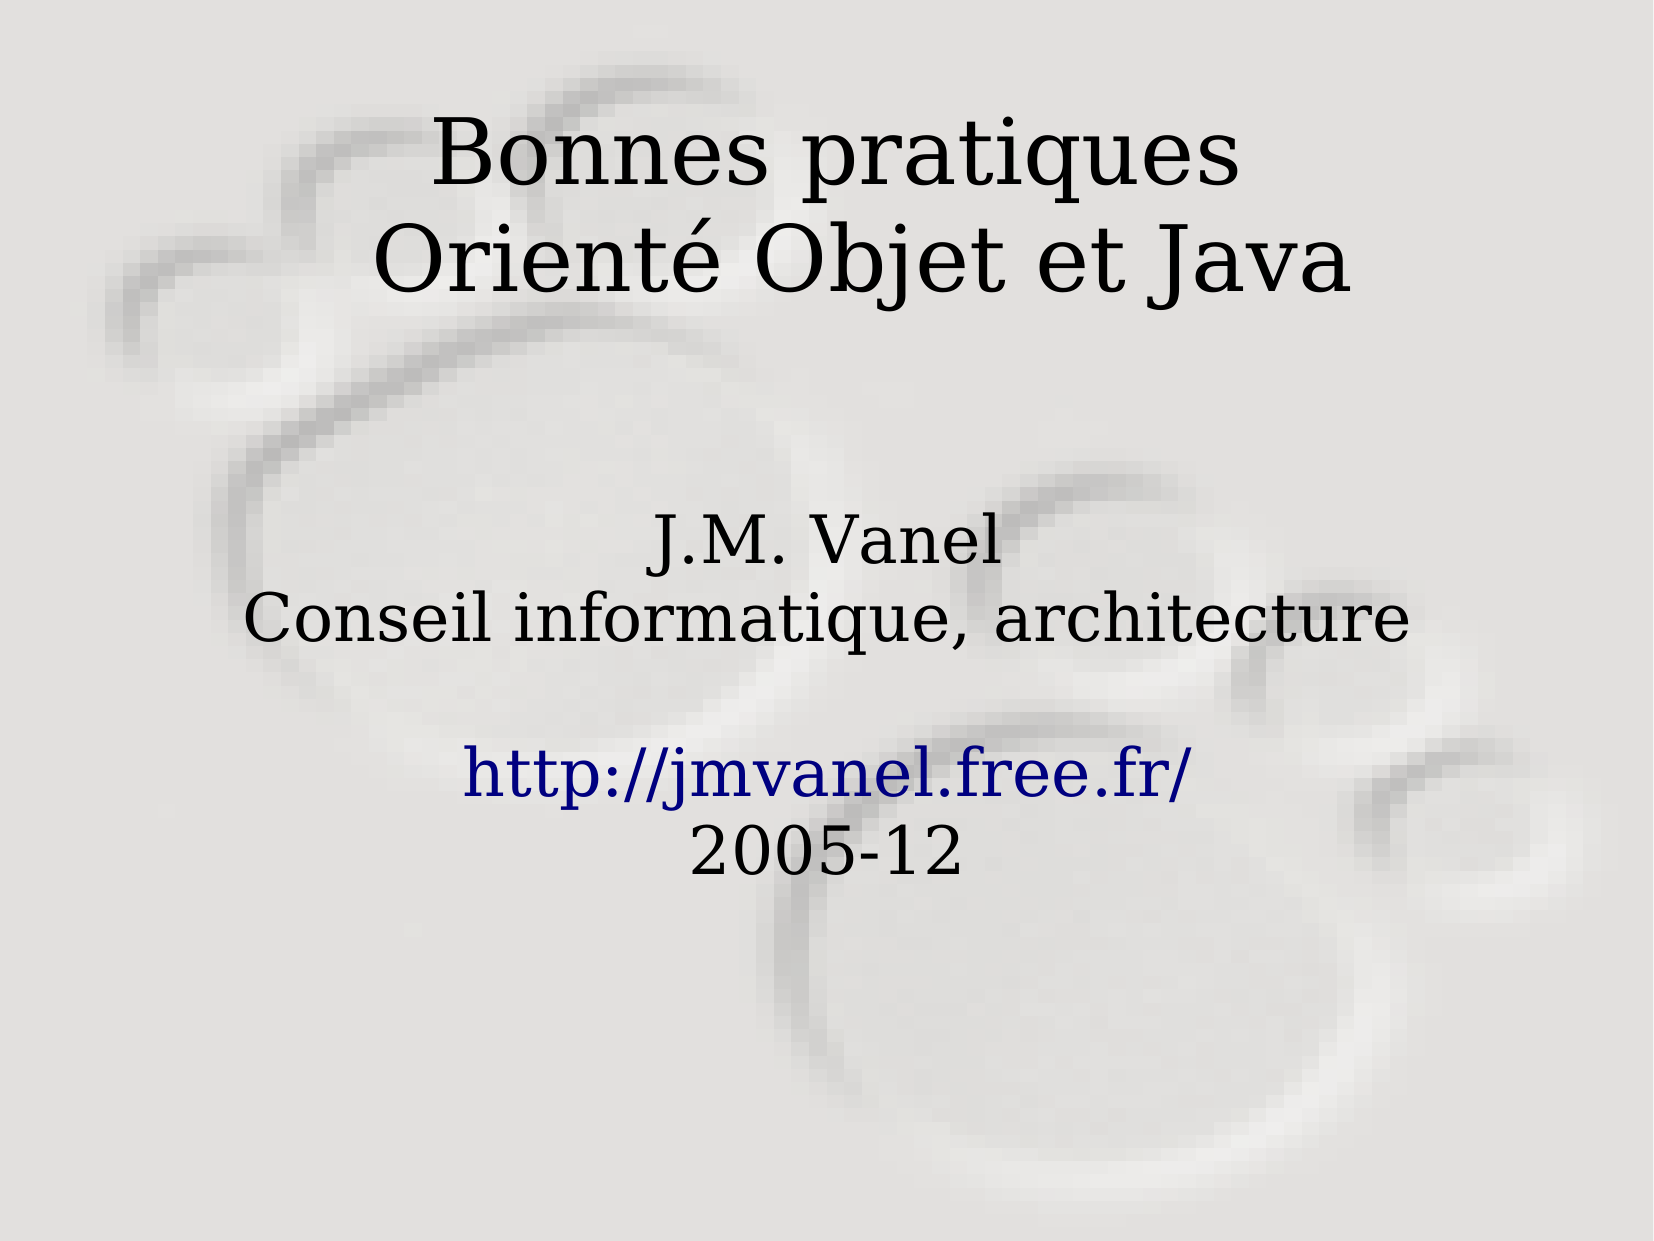

# Bonnes pratiques Orienté Objet et Java
J.M. Vanel
Conseil informatique, architecture
http://jmvanel.free.fr/
2005-12